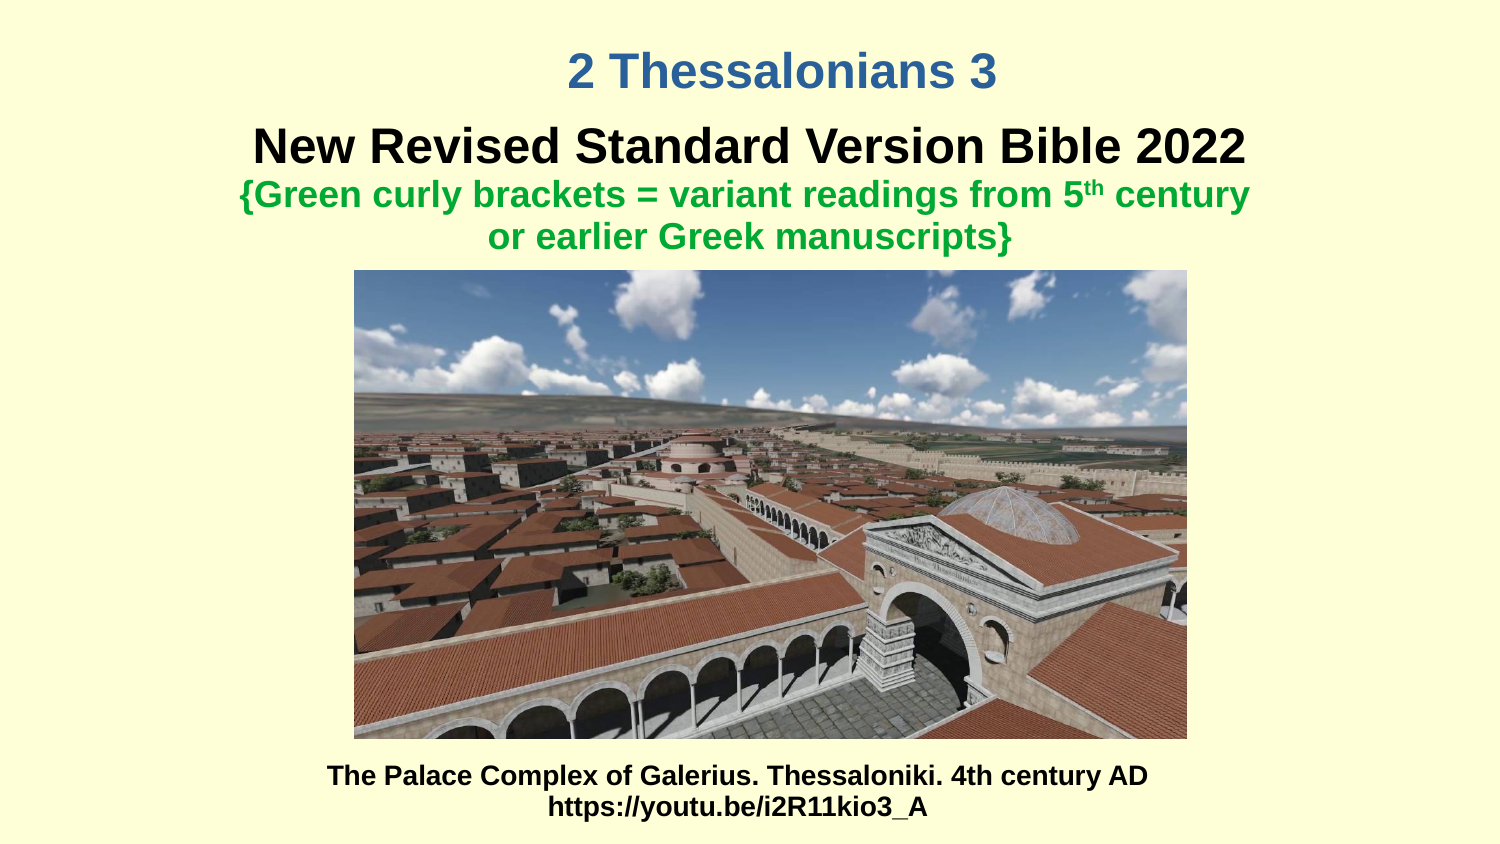

2 Thessalonians 3
New Revised Standard Version Bible 2022
{Green curly brackets = variant readings from 5th century
or earlier Greek manuscripts}
The Palace Complex of Galerius. Thessaloniki. 4th century AD
https://youtu.be/i2R11kio3_A